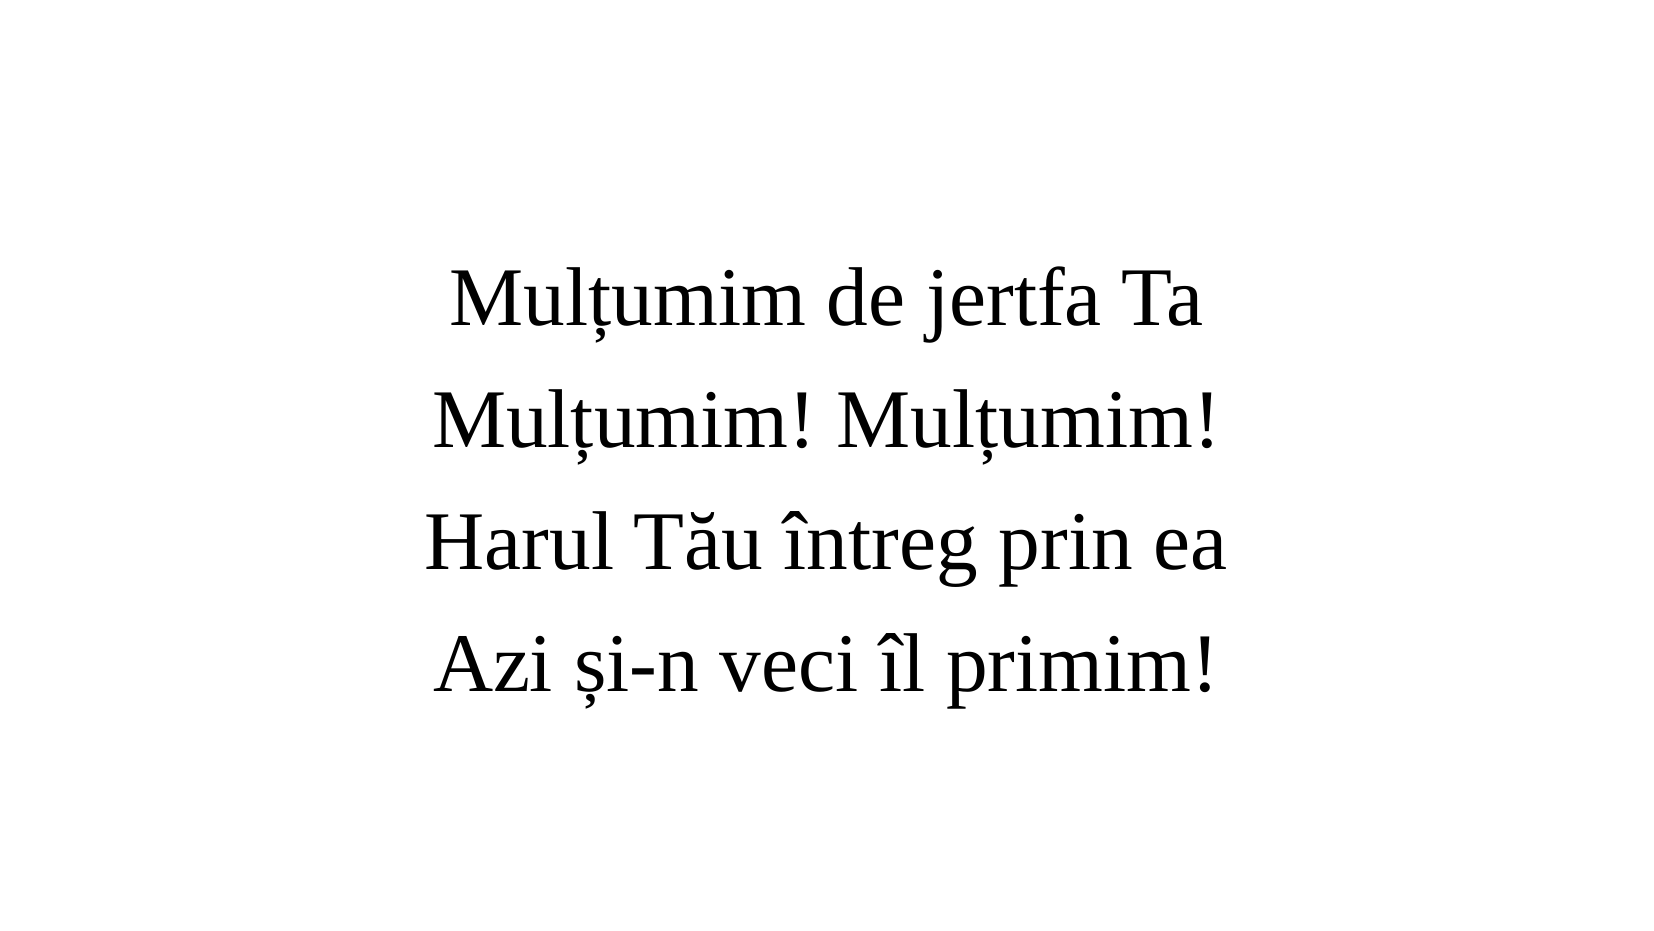

# Mulțumim de jertfa Ta
Mulțumim! Mulțumim!
Harul Tău întreg prin ea
Azi și-n veci îl primim!